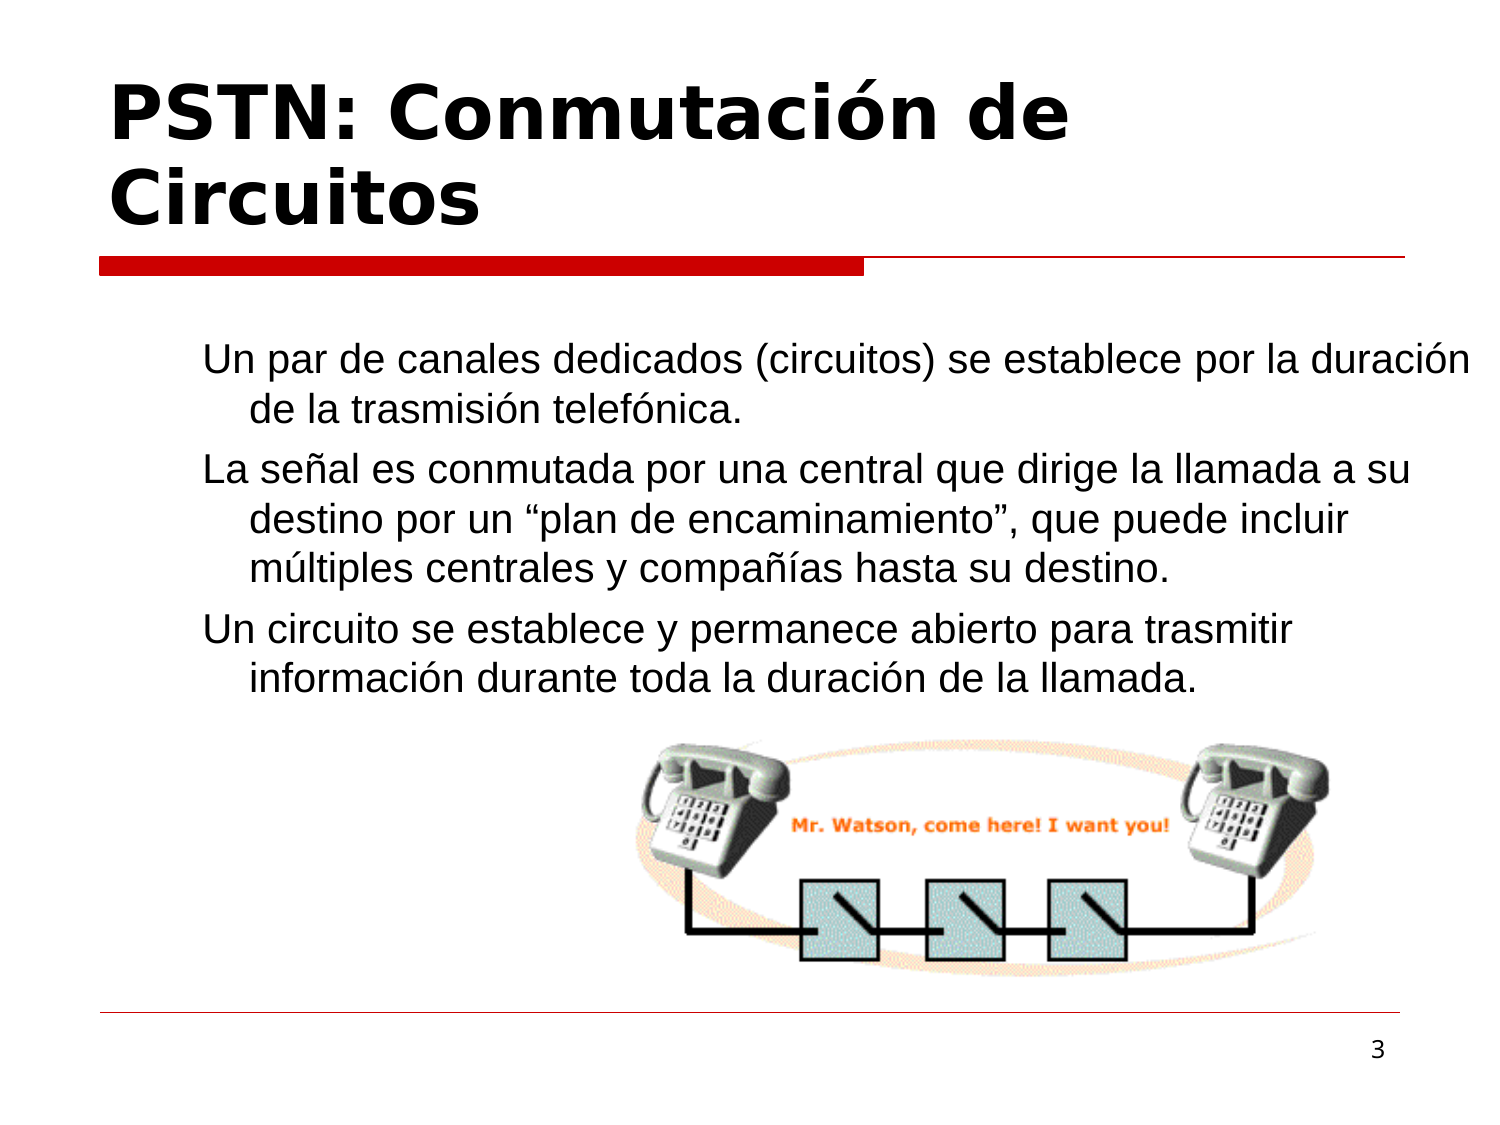

# PSTN: Conmutación de Circuitos
Un par de canales dedicados (circuitos) se establece por la duración de la trasmisión telefónica.
La señal es conmutada por una central que dirige la llamada a su destino por un “plan de encaminamiento”, que puede incluir múltiples centrales y compañías hasta su destino.
Un circuito se establece y permanece abierto para trasmitir información durante toda la duración de la llamada.